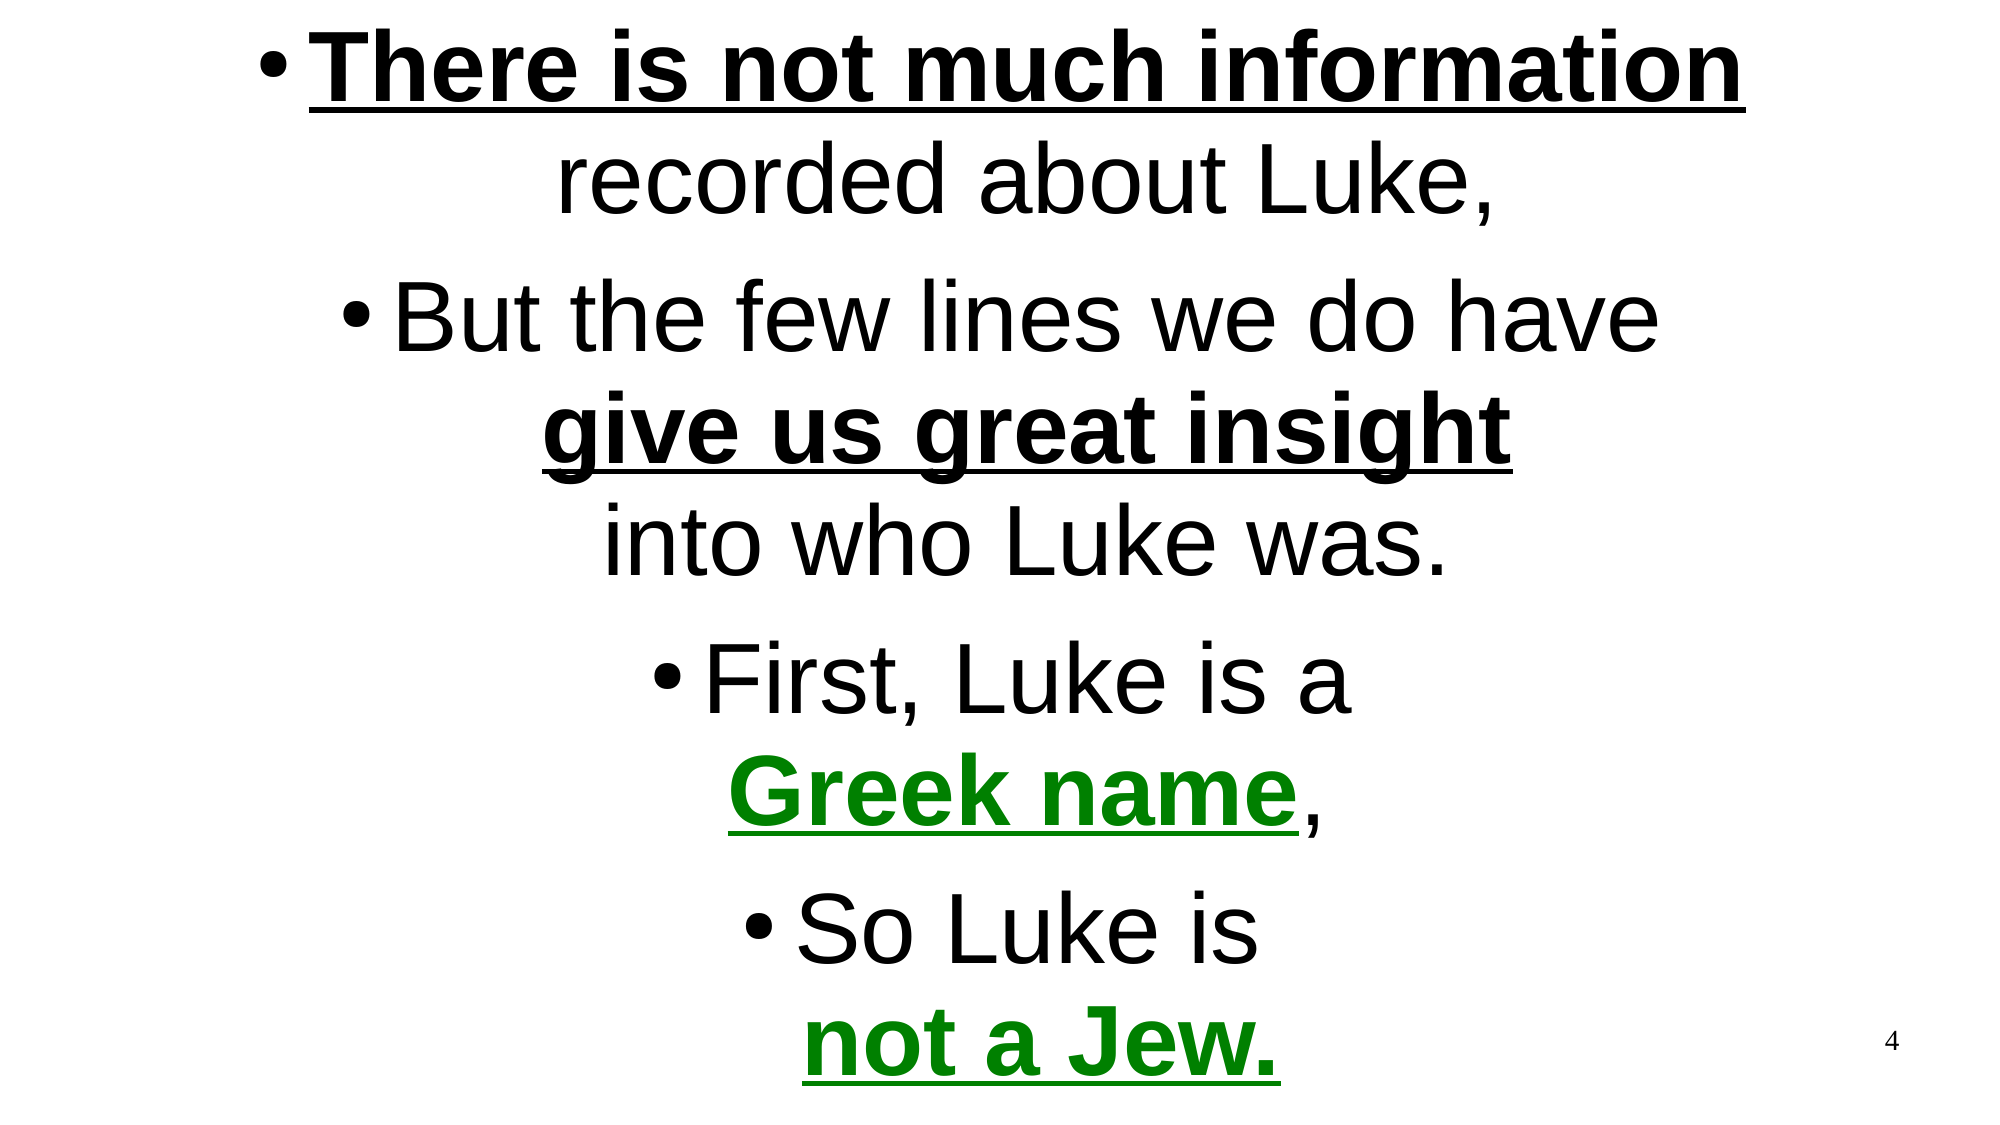

There is not much information
recorded about Luke,
But the few lines we do have
give us great insight
into who Luke was.
First, Luke is a
Greek name,
So Luke is
not a Jew.
4